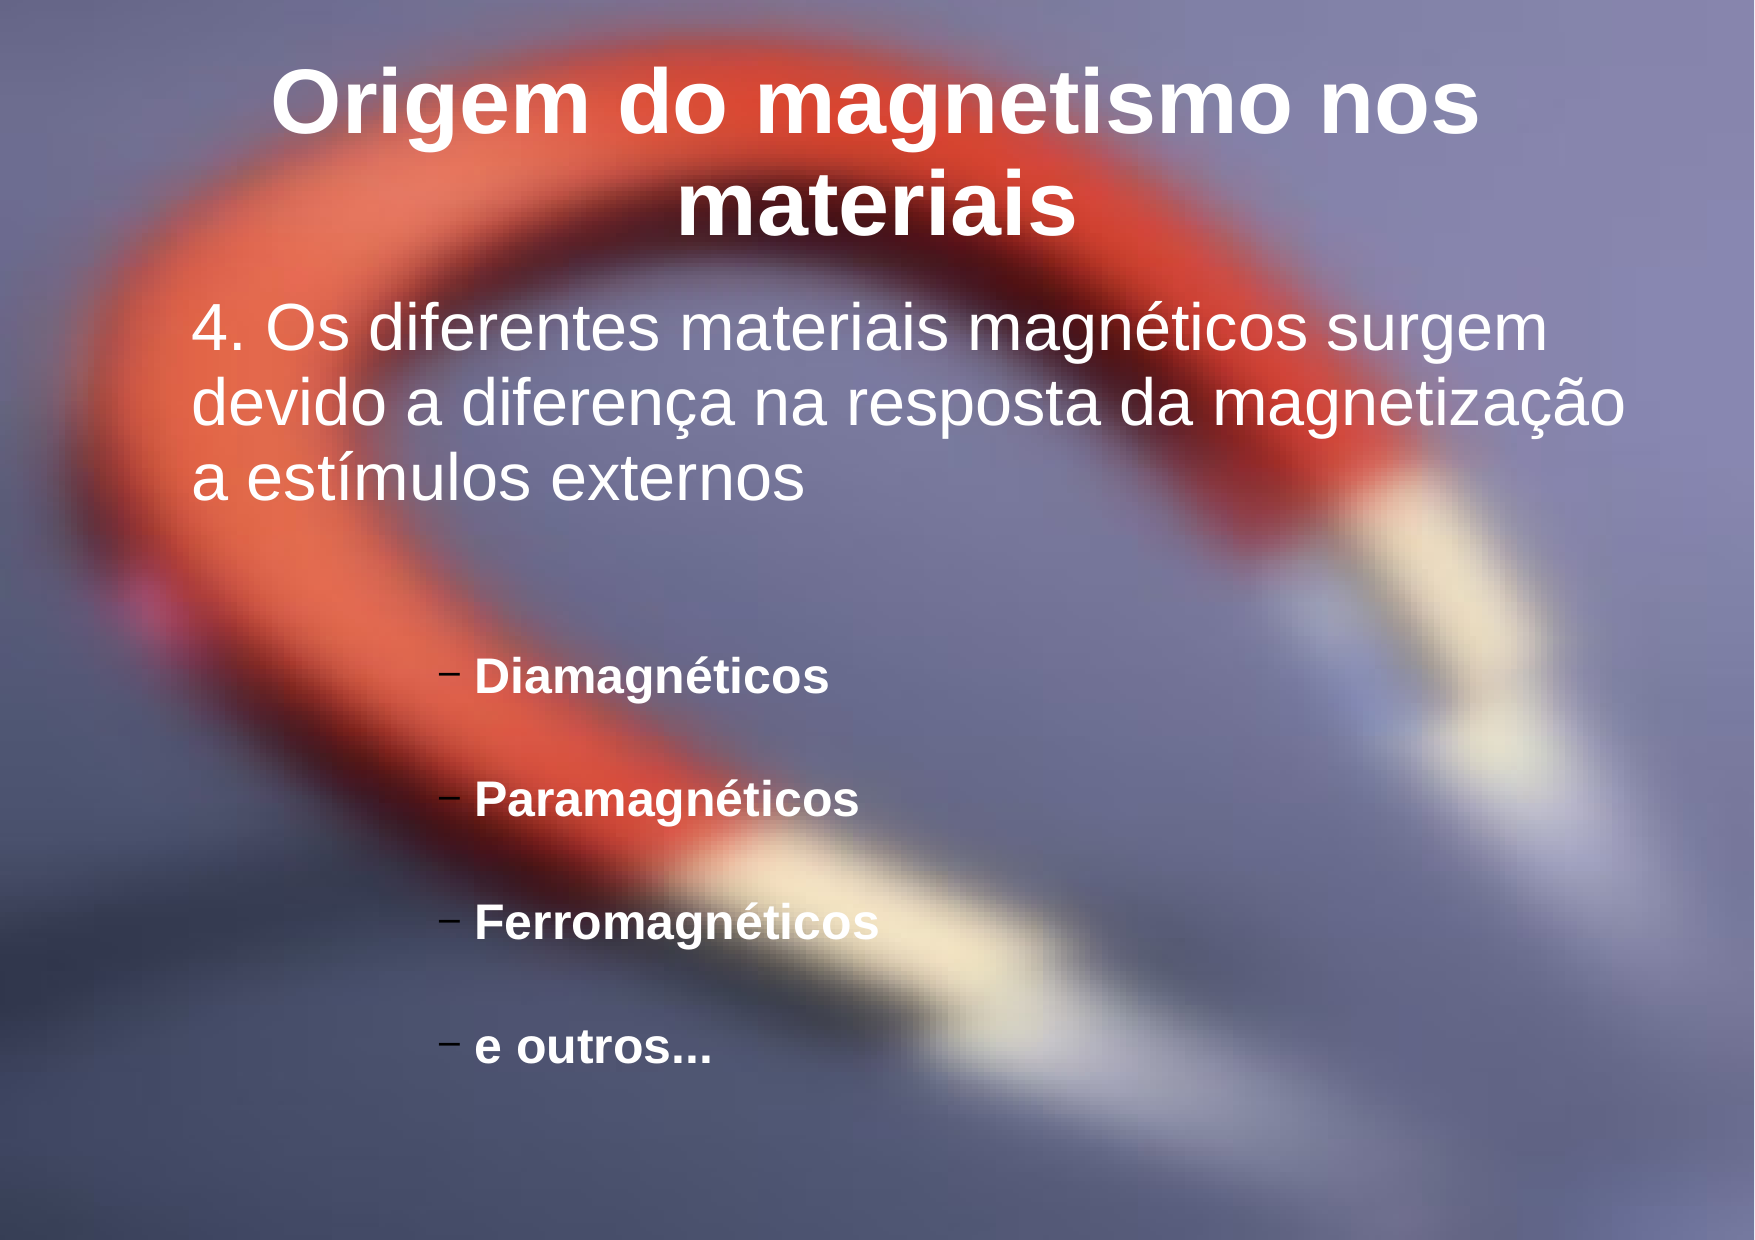

# Origem do magnetismo nos materiais
4. Os diferentes materiais magnéticos surgem devido a diferença na resposta da magnetização a estímulos externos
Diamagnéticos
Paramagnéticos
Ferromagnéticos
e outros...